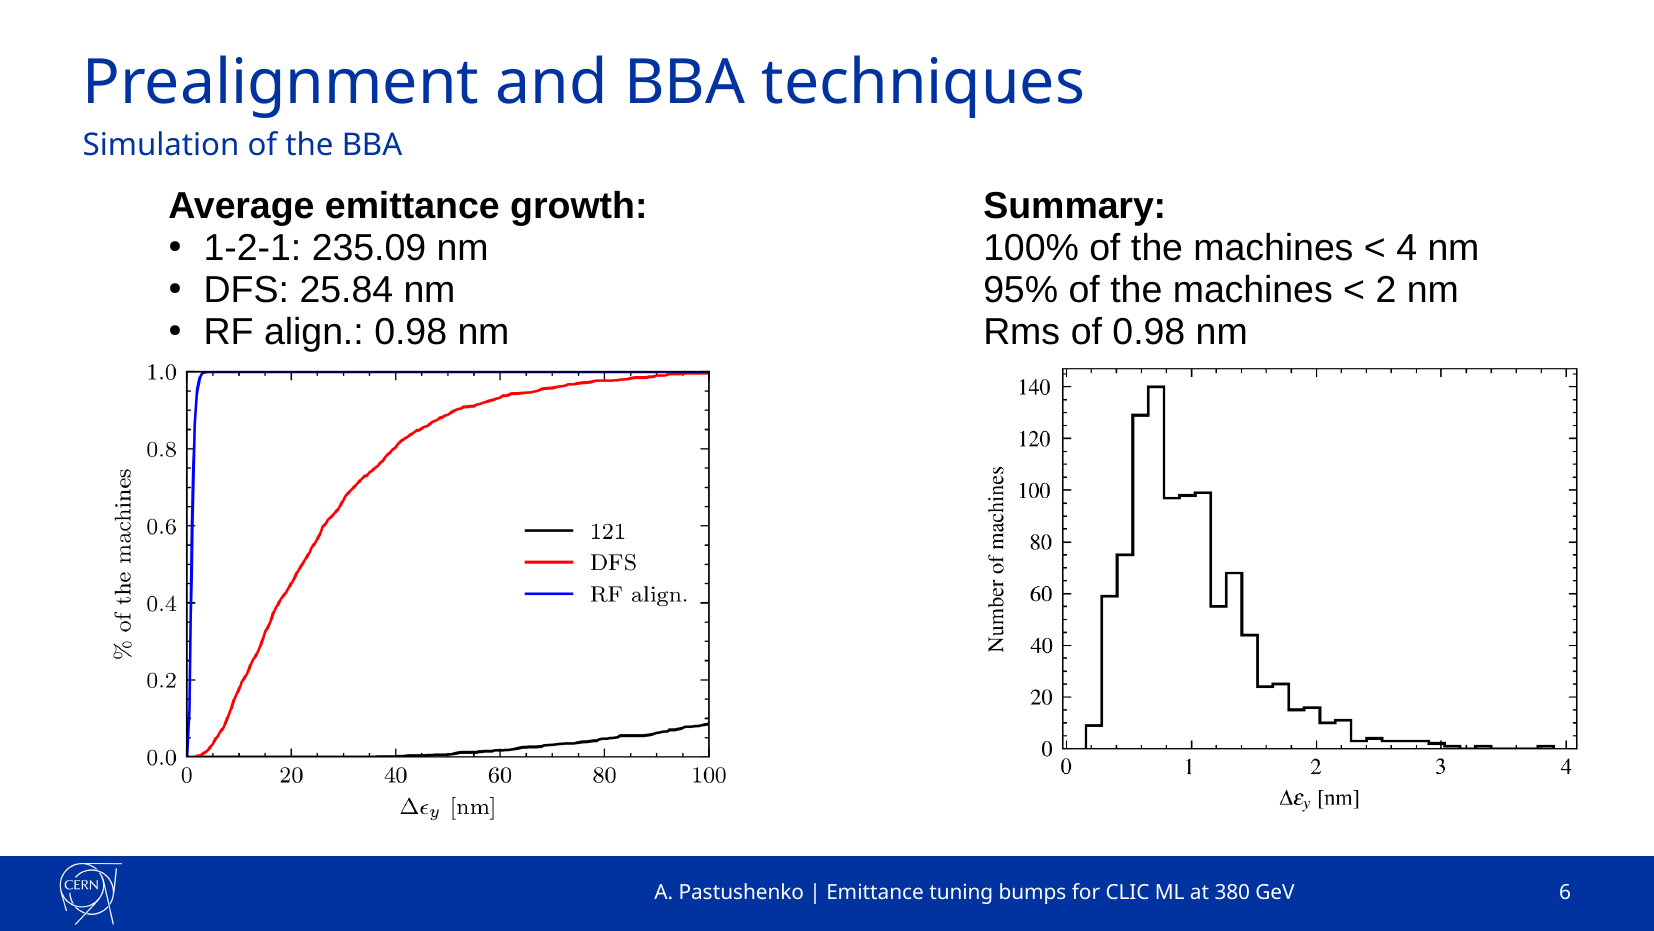

# Prealignment and BBA techniques Simulation of the BBA
Average emittance growth:
1-2-1: 235.09 nm
DFS: 25.84 nm
RF align.: 0.98 nm
Summary:
100% of the machines < 4 nm
95% of the machines < 2 nm
Rms of 0.98 nm
A. Pastushenko | Emittance tuning bumps for CLIC ML at 380 GeV
6